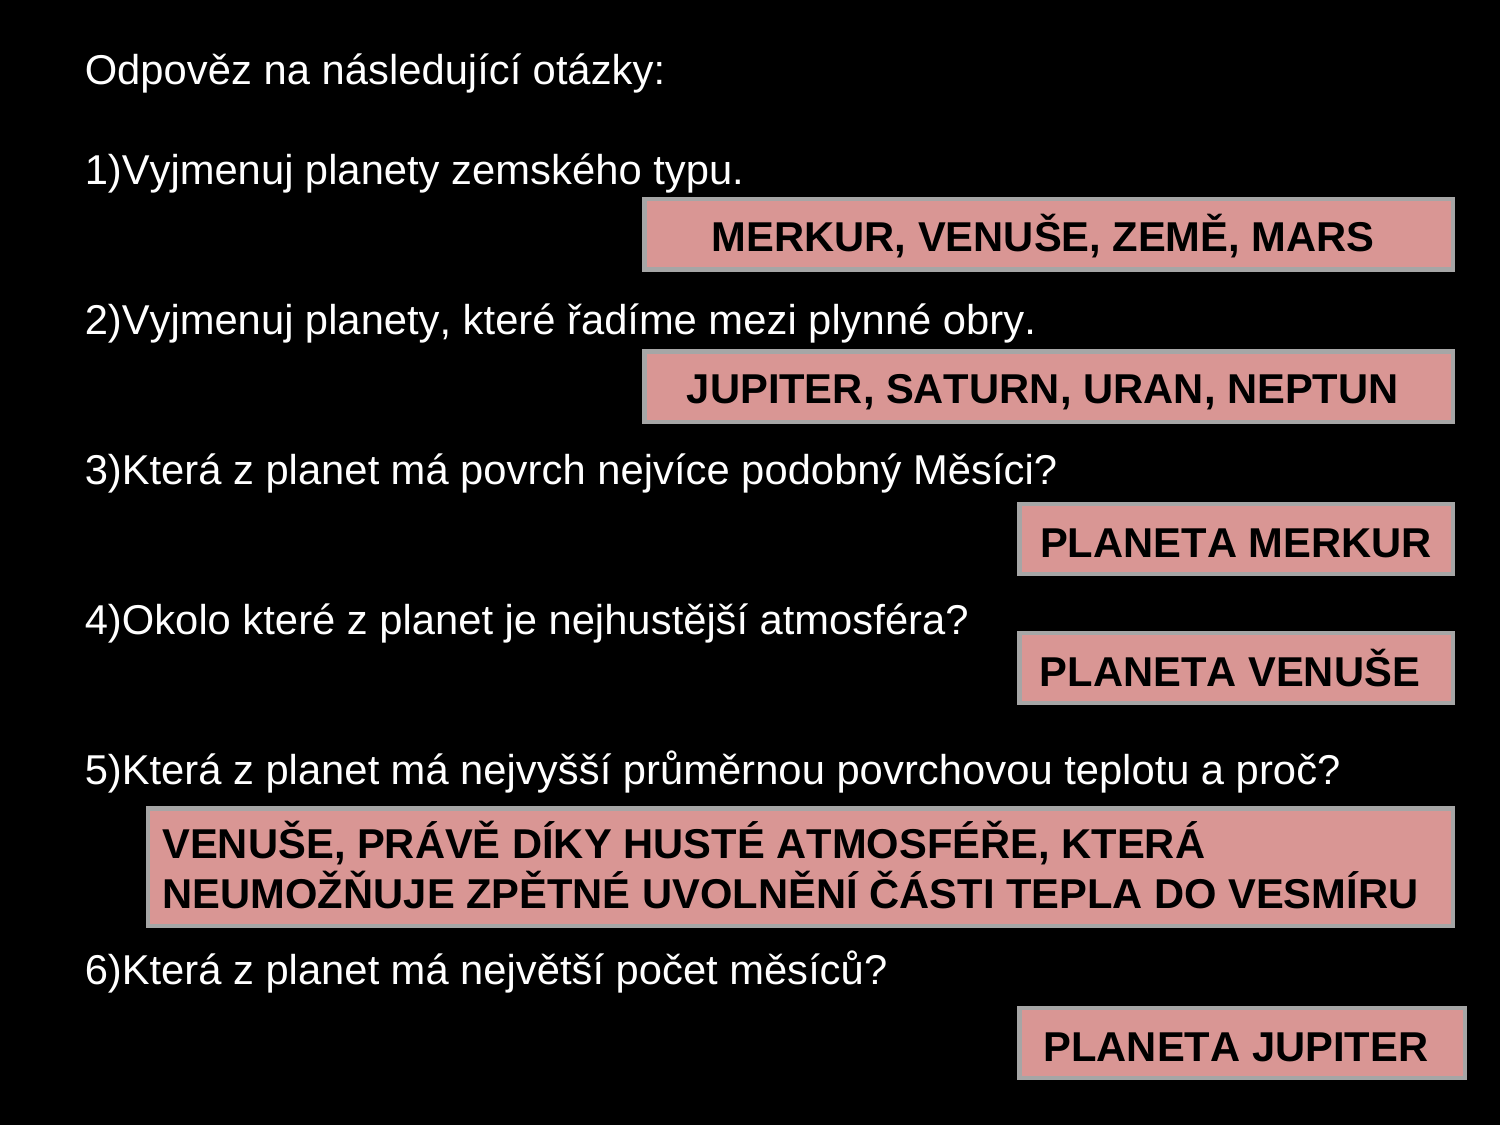

Odpověz na následující otázky:
Vyjmenuj planety zemského typu.
Vyjmenuj planety, které řadíme mezi plynné obry.
Která z planet má povrch nejvíce podobný Měsíci?
Okolo které z planet je nejhustější atmosféra?
Která z planet má nejvyšší průměrnou povrchovou teplotu a proč?
Která z planet má největší počet měsíců?
MERKUR, VENUŠE, ZEMĚ, MARS
JUPITER, SATURN, URAN, NEPTUN
PLANETA MERKUR
PLANETA VENUŠE
VENUŠE, PRÁVĚ DÍKY HUSTÉ ATMOSFÉŘE, KTERÁ NEUMOŽŇUJE ZPĚTNÉ UVOLNĚNÍ ČÁSTI TEPLA DO VESMÍRU
PLANETA JUPITER